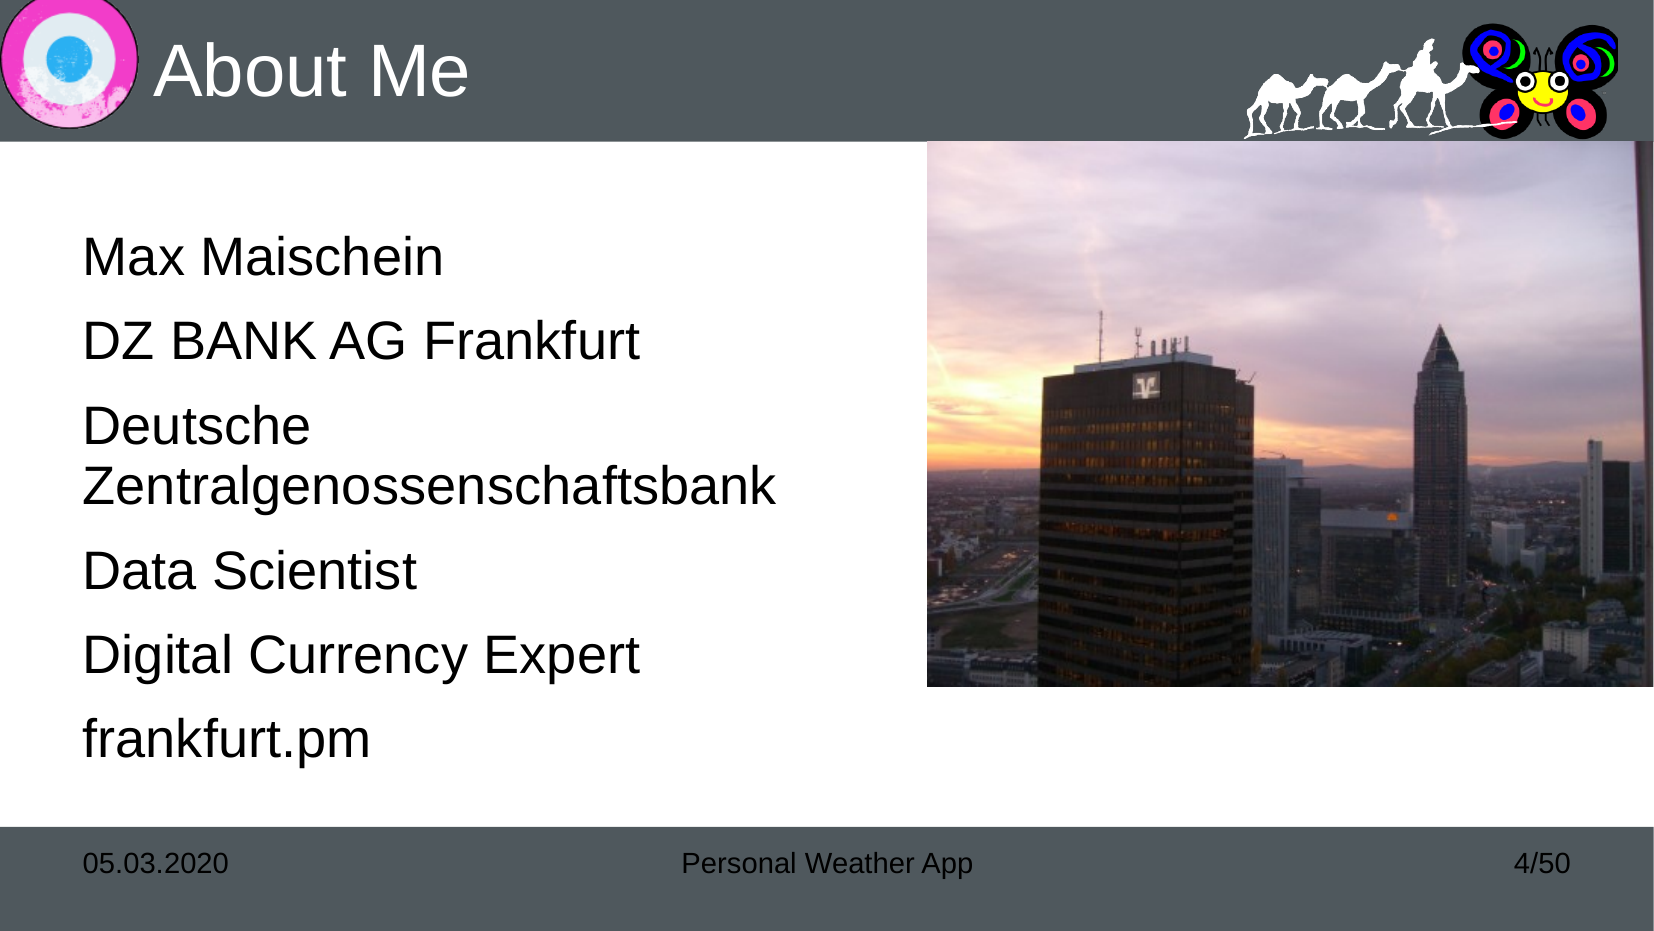

# About Me
Max Maischein
DZ BANK AG Frankfurt
Deutsche Zentralgenossenschaftsbank
Data Scientist
Digital Currency Expert
frankfurt.pm
08. März 2019
4